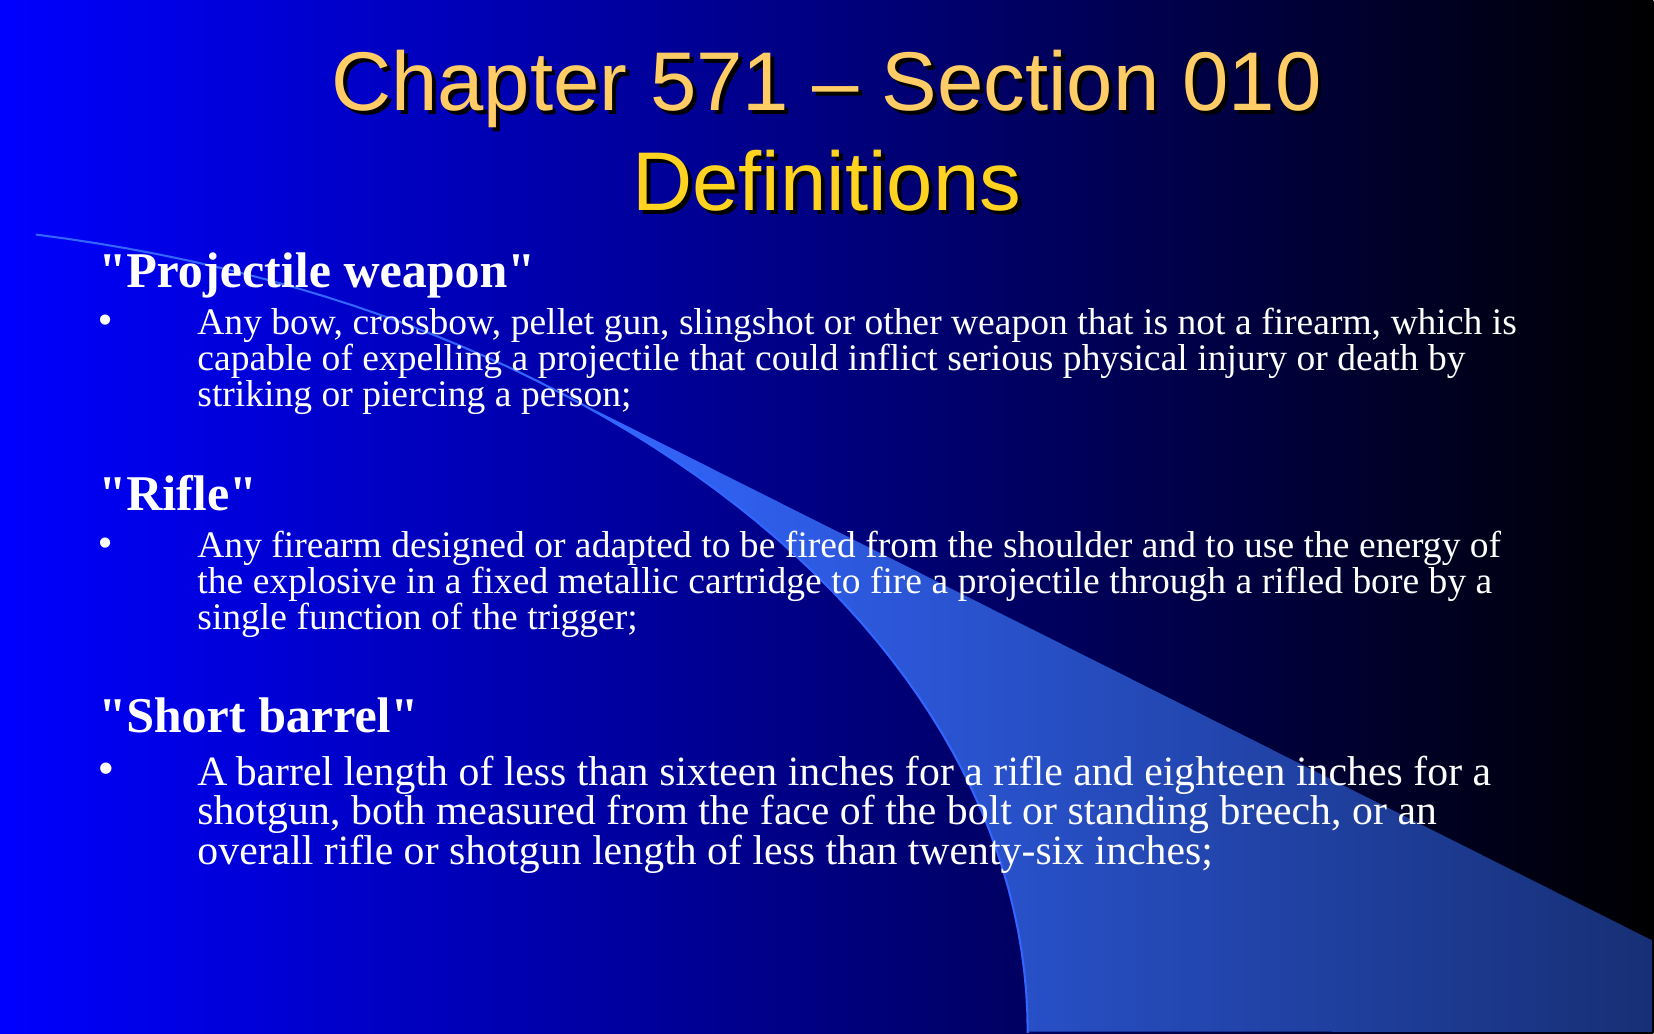

# Chapter 571 – Section 010 Definitions
"Projectile weapon"
Any bow, crossbow, pellet gun, slingshot or other weapon that is not a firearm, which is capable of expelling a projectile that could inflict serious physical injury or death by striking or piercing a person;
"Rifle"
Any firearm designed or adapted to be fired from the shoulder and to use the energy of the explosive in a fixed metallic cartridge to fire a projectile through a rifled bore by a single function of the trigger;
"Short barrel"
A barrel length of less than sixteen inches for a rifle and eighteen inches for a shotgun, both measured from the face of the bolt or standing breech, or an overall rifle or shotgun length of less than twenty-six inches;